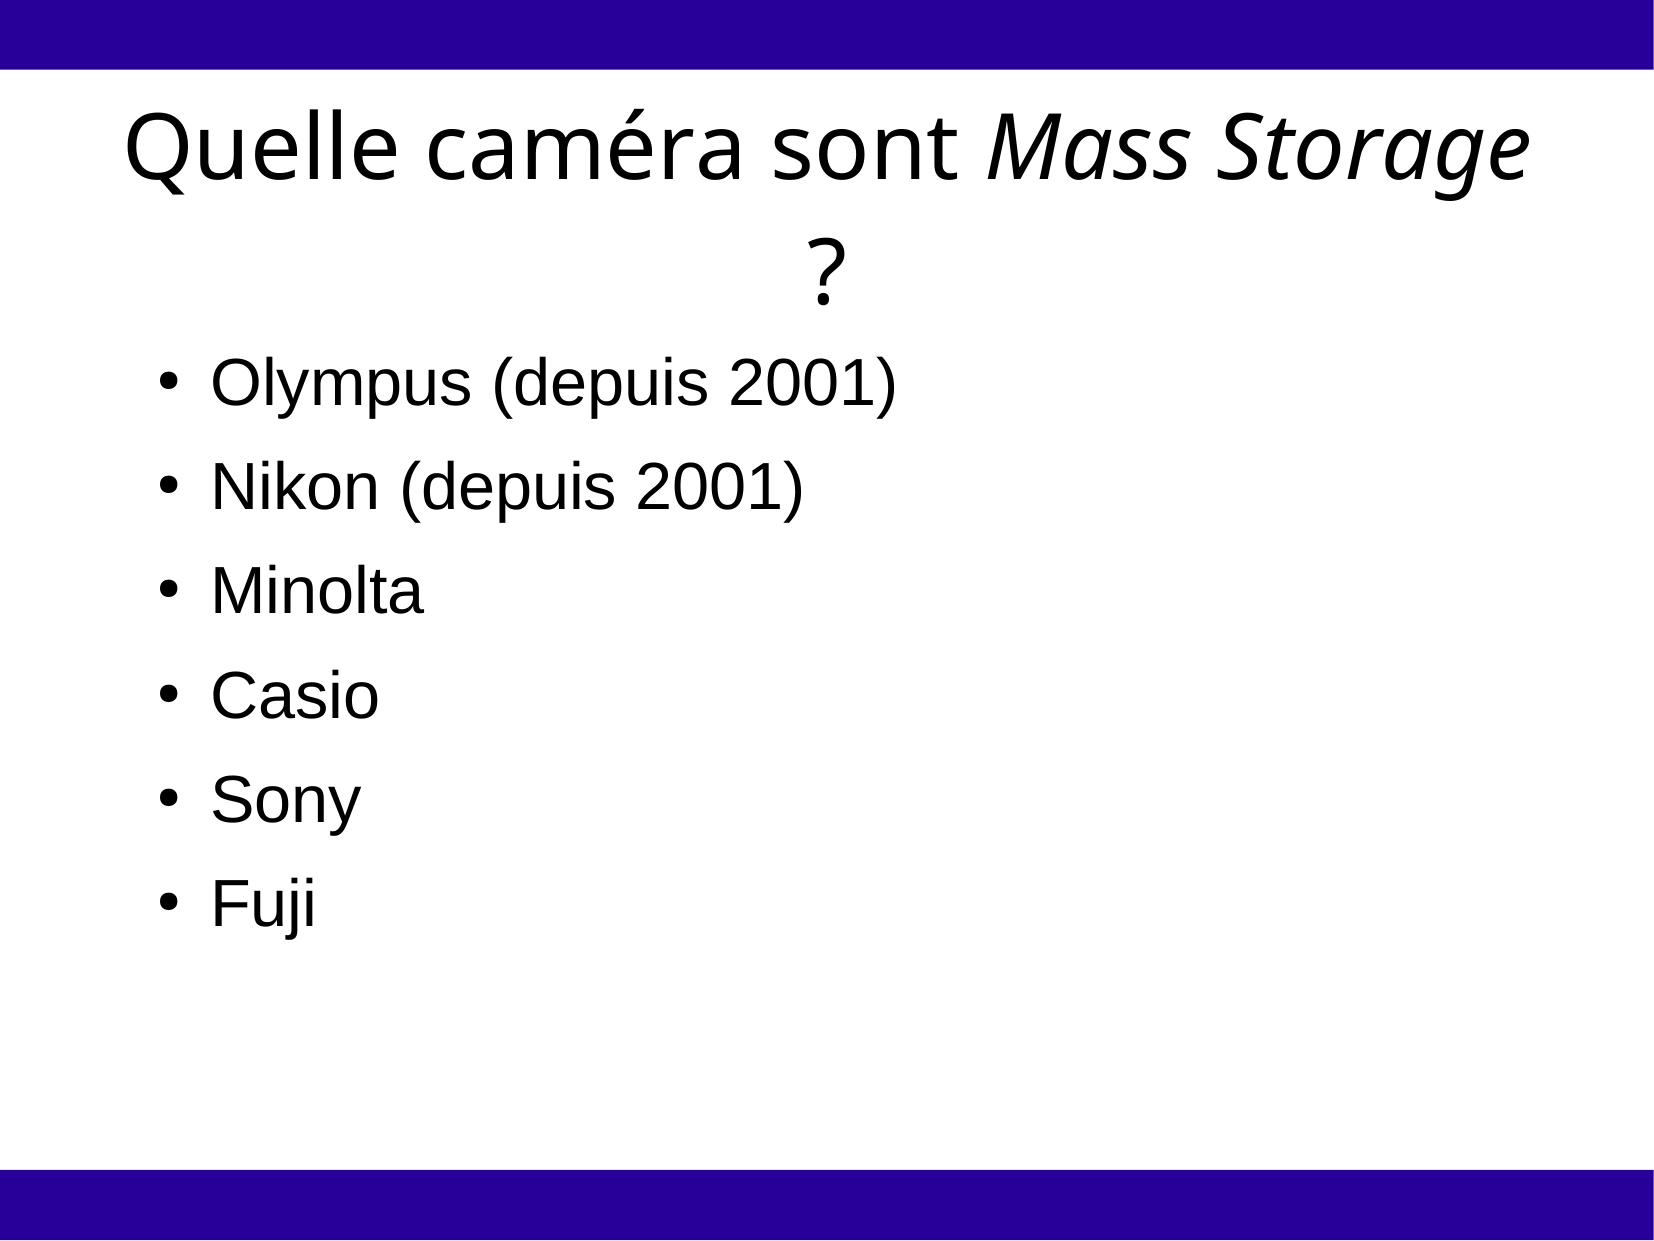

# Quelle caméra sont Mass Storage ?
Olympus (depuis 2001)
Nikon (depuis 2001)
Minolta
Casio
Sony
Fuji